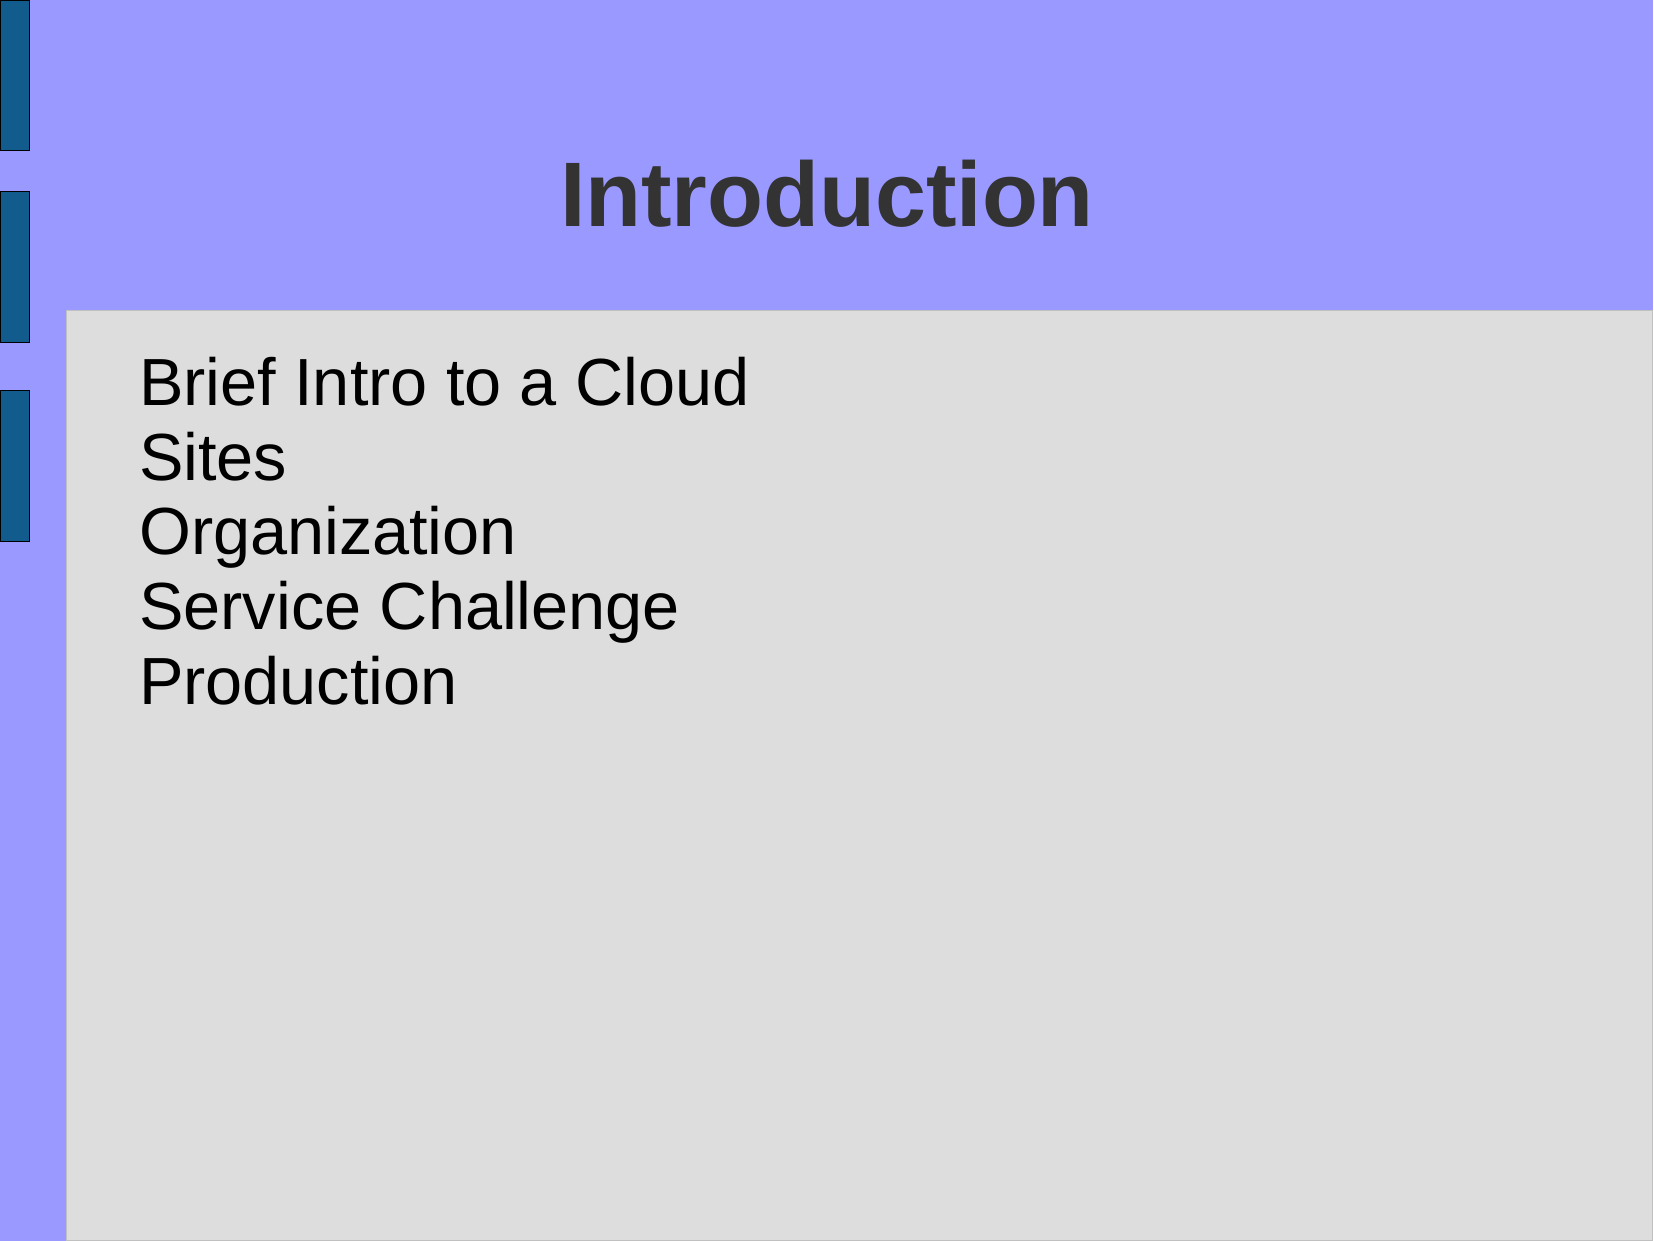

# Introduction
Brief Intro to a Cloud
Sites
Organization
Service Challenge
Production